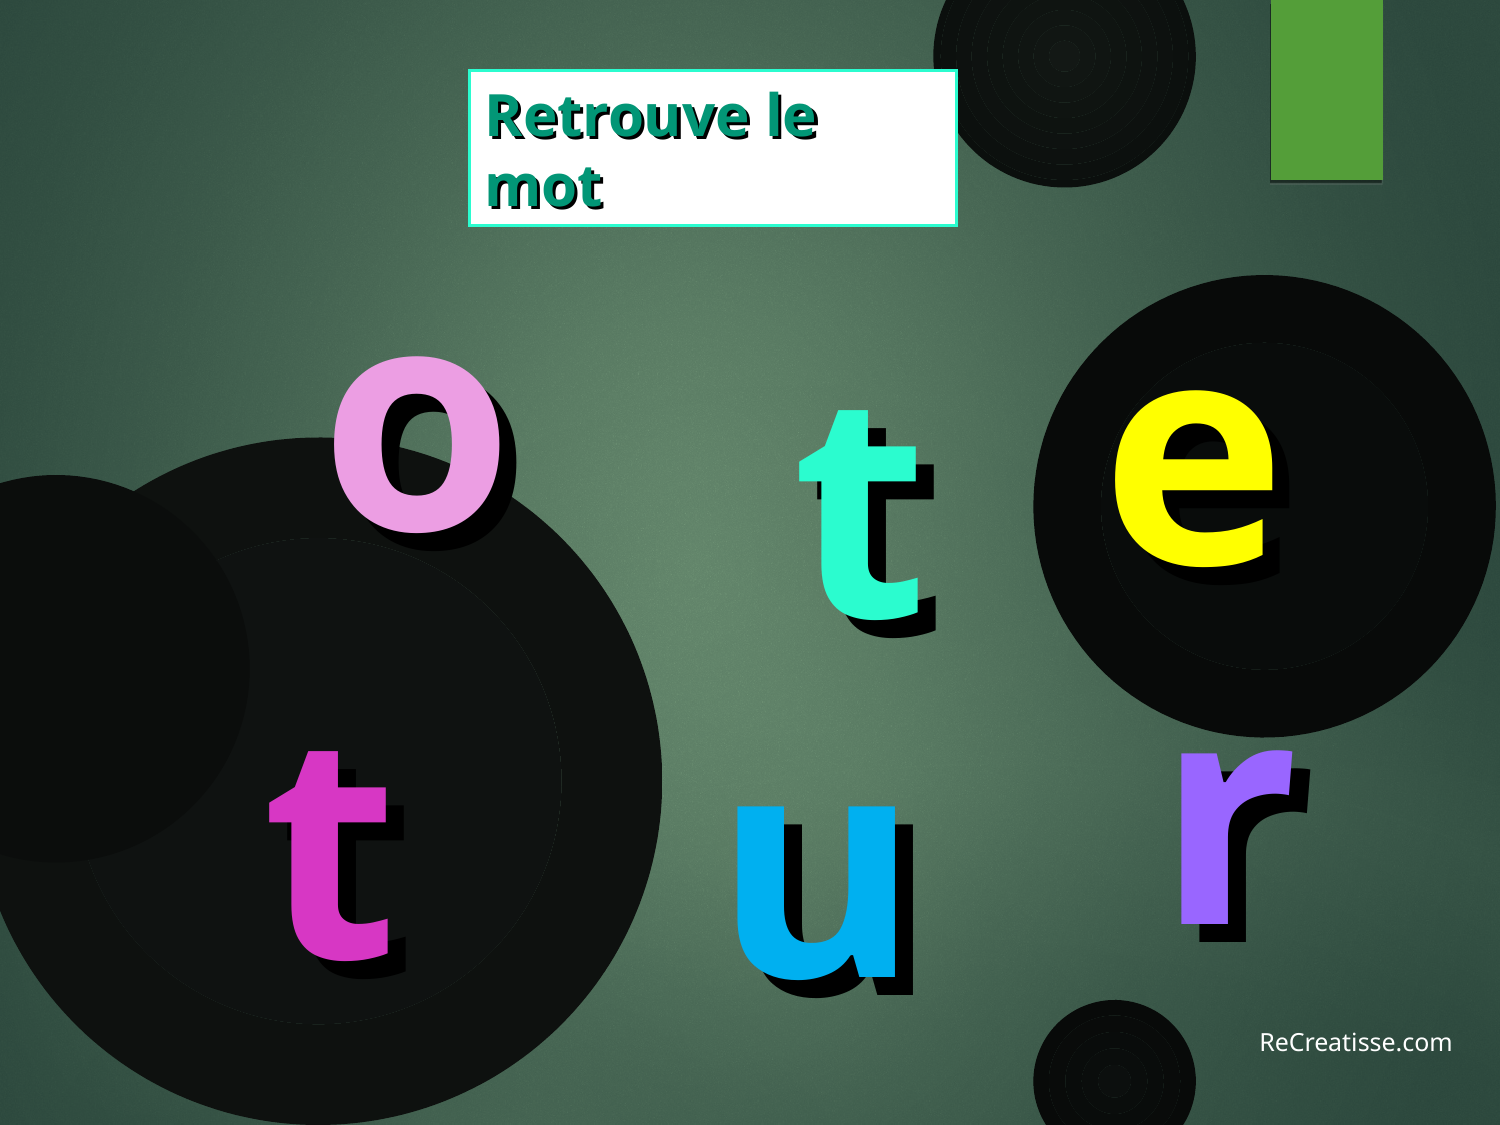

Retrouve le mot
o
e
t
r
t
u
ReCreatisse.com